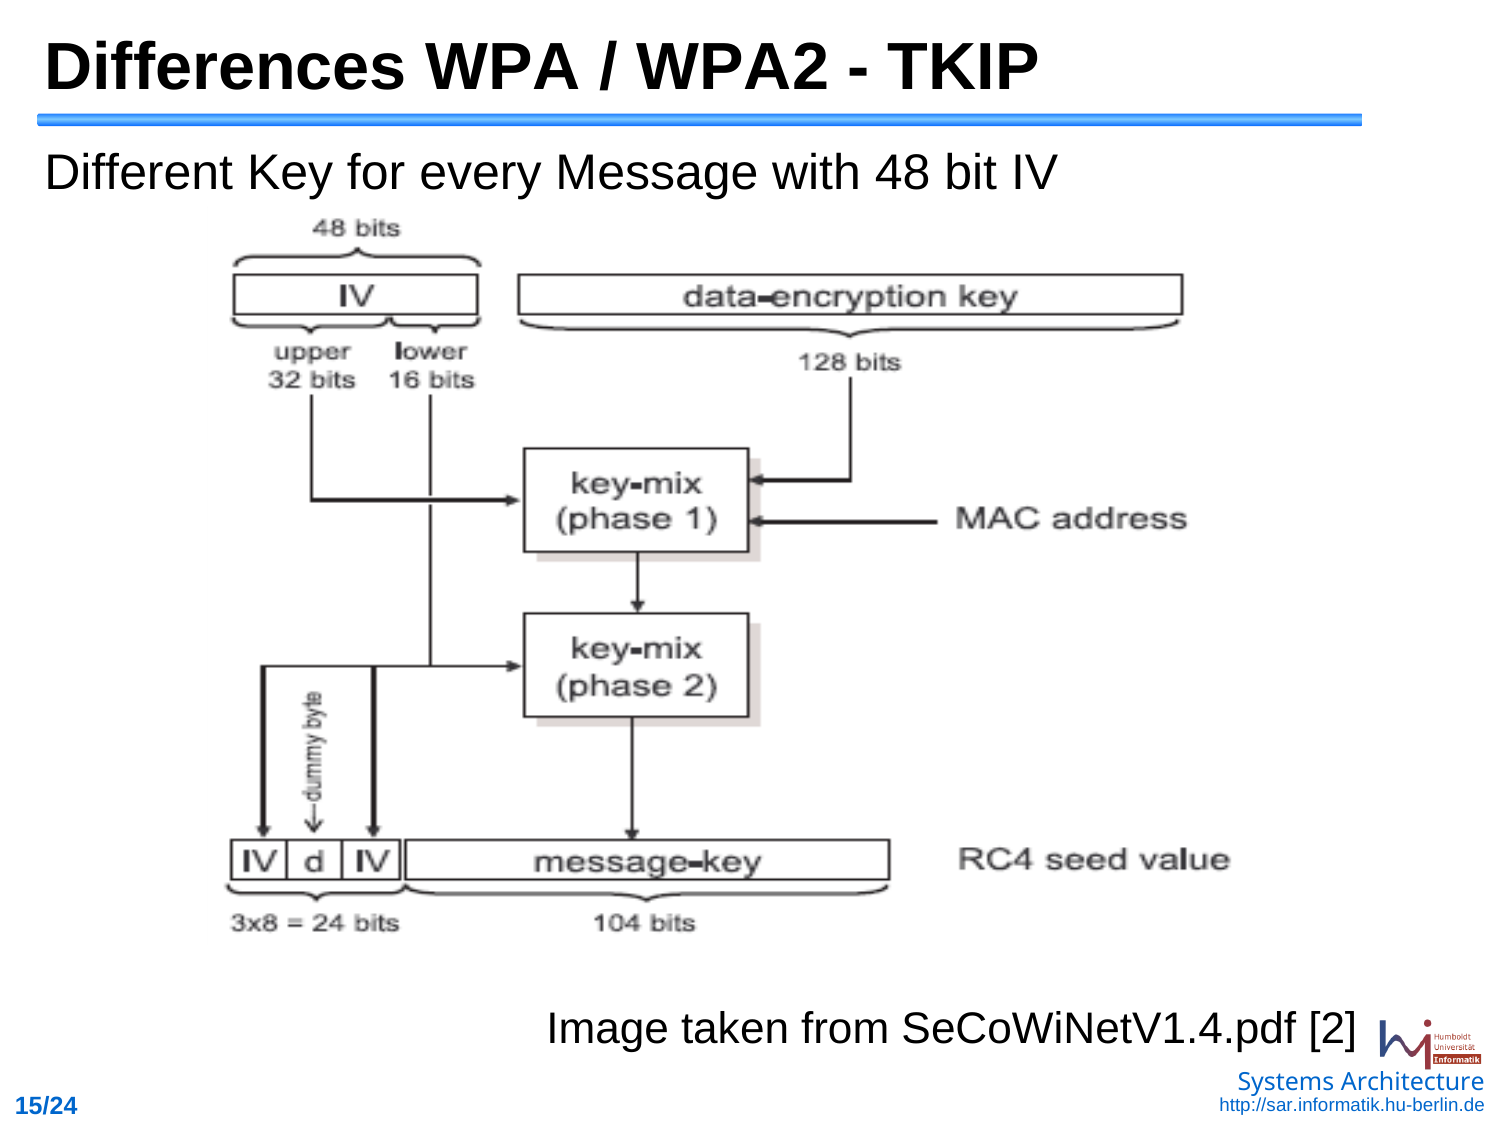

# Differences WPA / WPA2 - TKIP
Different Key for every Message with 48 bit IV
Image taken from SeCoWiNetV1.4.pdf [2]